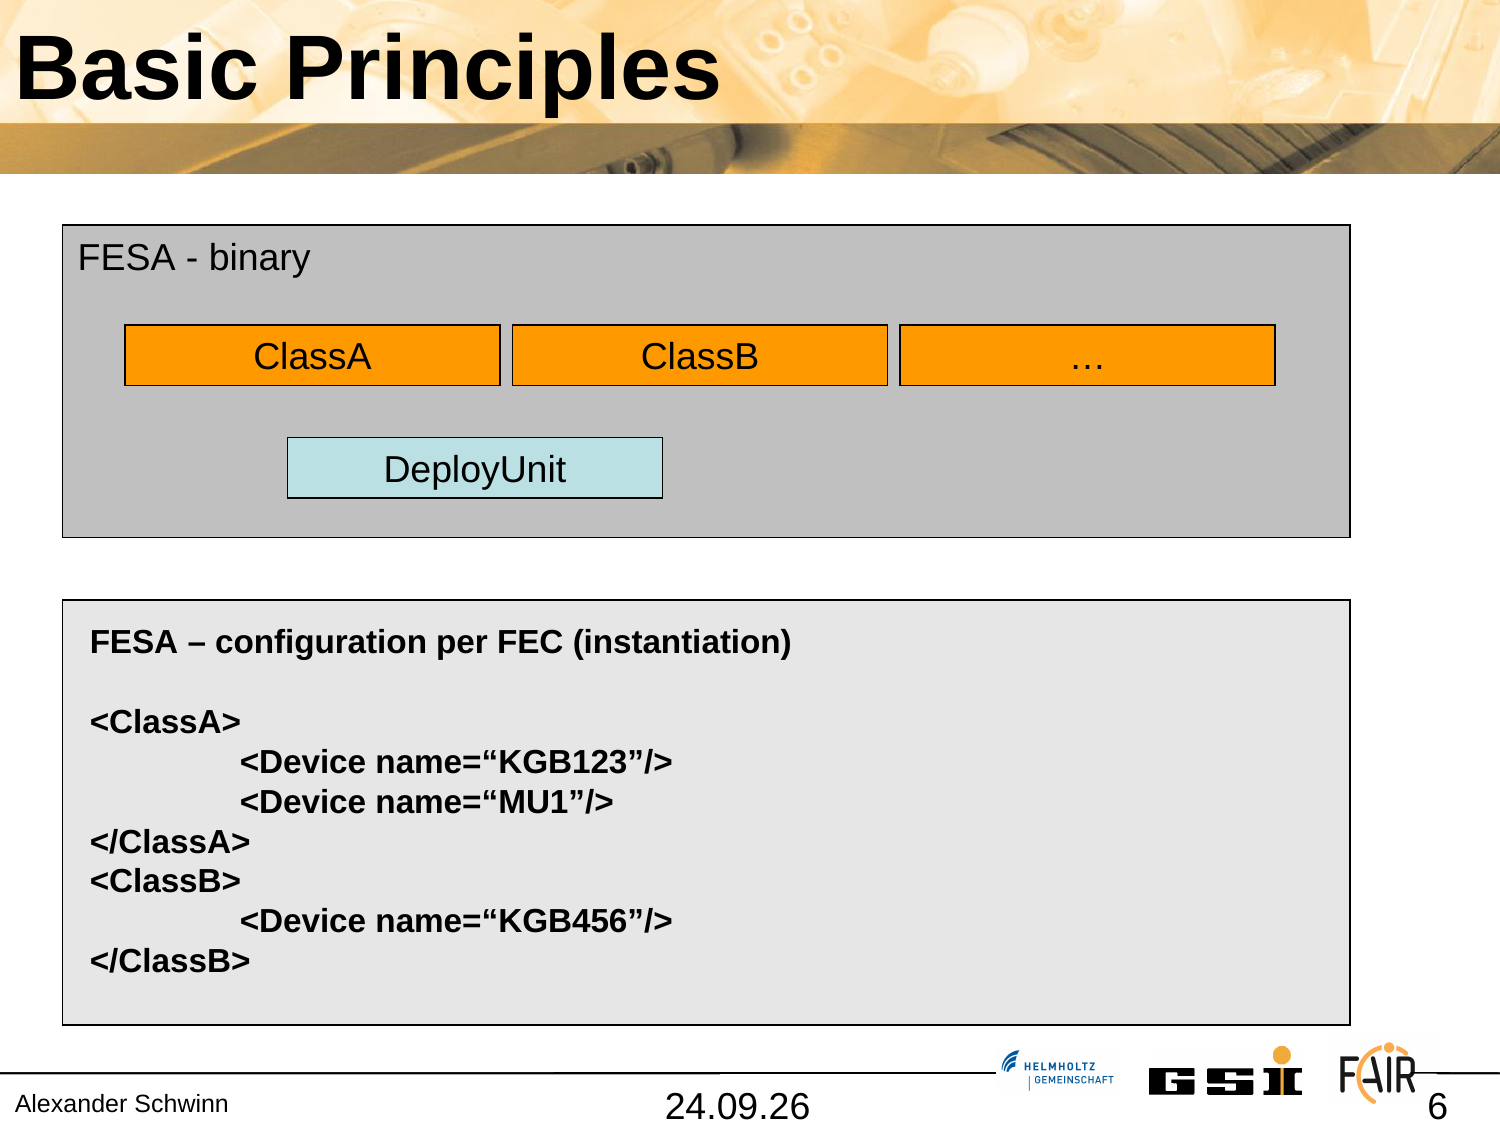

# Basic Principles
FESA - binary
ClassA
ClassB
…
DeployUnit
FESA – configuration per FEC (instantiation)
<ClassA>
	<Device name=“KGB123”/>
	<Device name=“MU1”/>
</ClassA>
<ClassB>
	<Device name=“KGB456”/>
</ClassB>
6